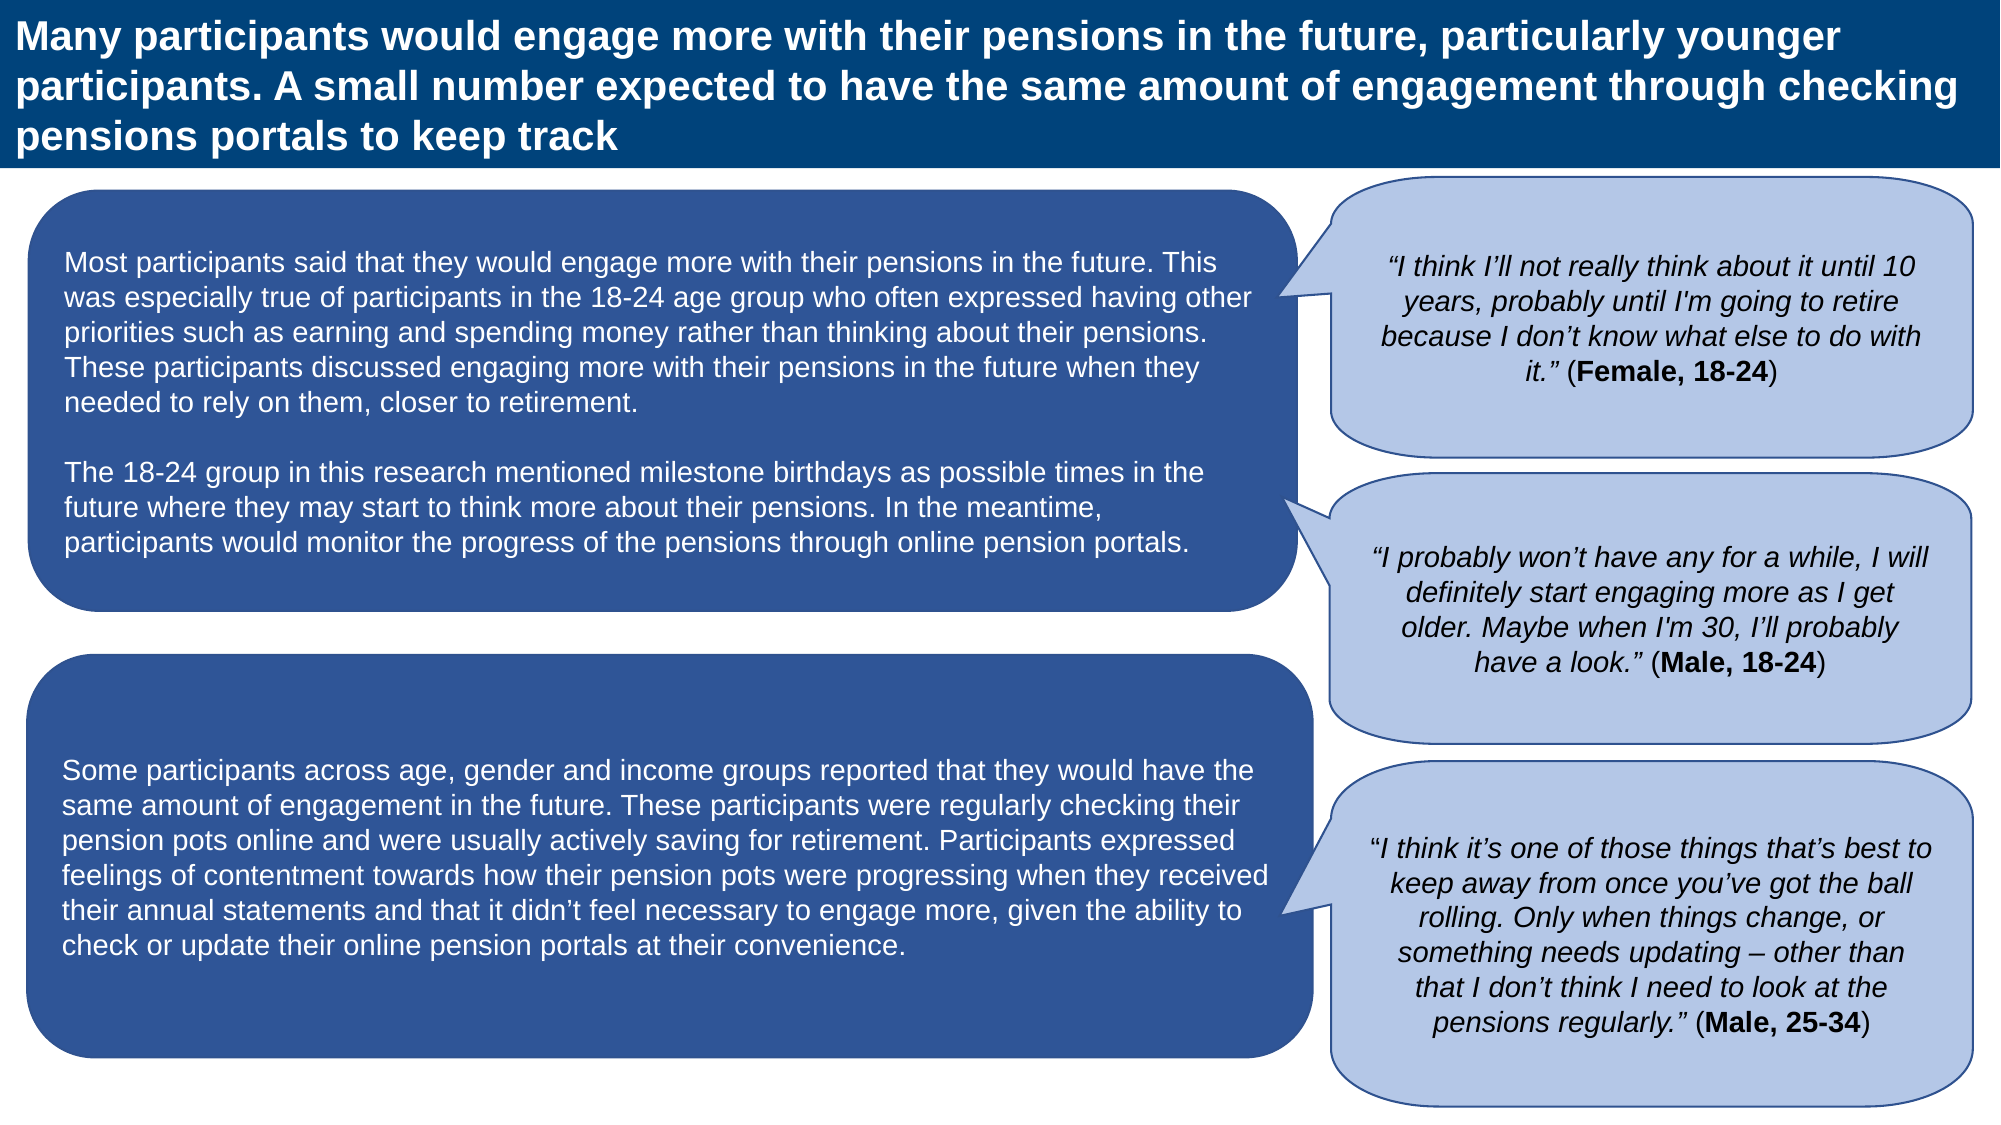

# Many participants would engage more with their pensions in the future, particularly younger participants. A small number expected to have the same amount of engagement through checking pensions portals to keep track
“I think I’ll not really think about it until 10 years, probably until I'm going to retire because I don’t know what else to do with it.” (Female, 18-24)
Most participants said that they would engage more with their pensions in the future. This was especially true of participants in the 18-24 age group who often expressed having other priorities such as earning and spending money rather than thinking about their pensions. These participants discussed engaging more with their pensions in the future when they needed to rely on them, closer to retirement.
The 18-24 group in this research mentioned milestone birthdays as possible times in the future where they may start to think more about their pensions. In the meantime, participants would monitor the progress of the pensions through online pension portals.
“I probably won’t have any for a while, I will definitely start engaging more as I get older. Maybe when I'm 30, I’ll probably have a look.” (Male, 18-24)
Some participants across age, gender and income groups reported that they would have the same amount of engagement in the future. These participants were regularly checking their pension pots online and were usually actively saving for retirement. Participants expressed feelings of contentment towards how their pension pots were progressing when they received their annual statements and that it didn’t feel necessary to engage more, given the ability to check or update their online pension portals at their convenience.
“I think it’s one of those things that’s best to keep away from once you’ve got the ball rolling. Only when things change, or something needs updating – other than that I don’t think I need to look at the pensions regularly.” (Male, 25-34)